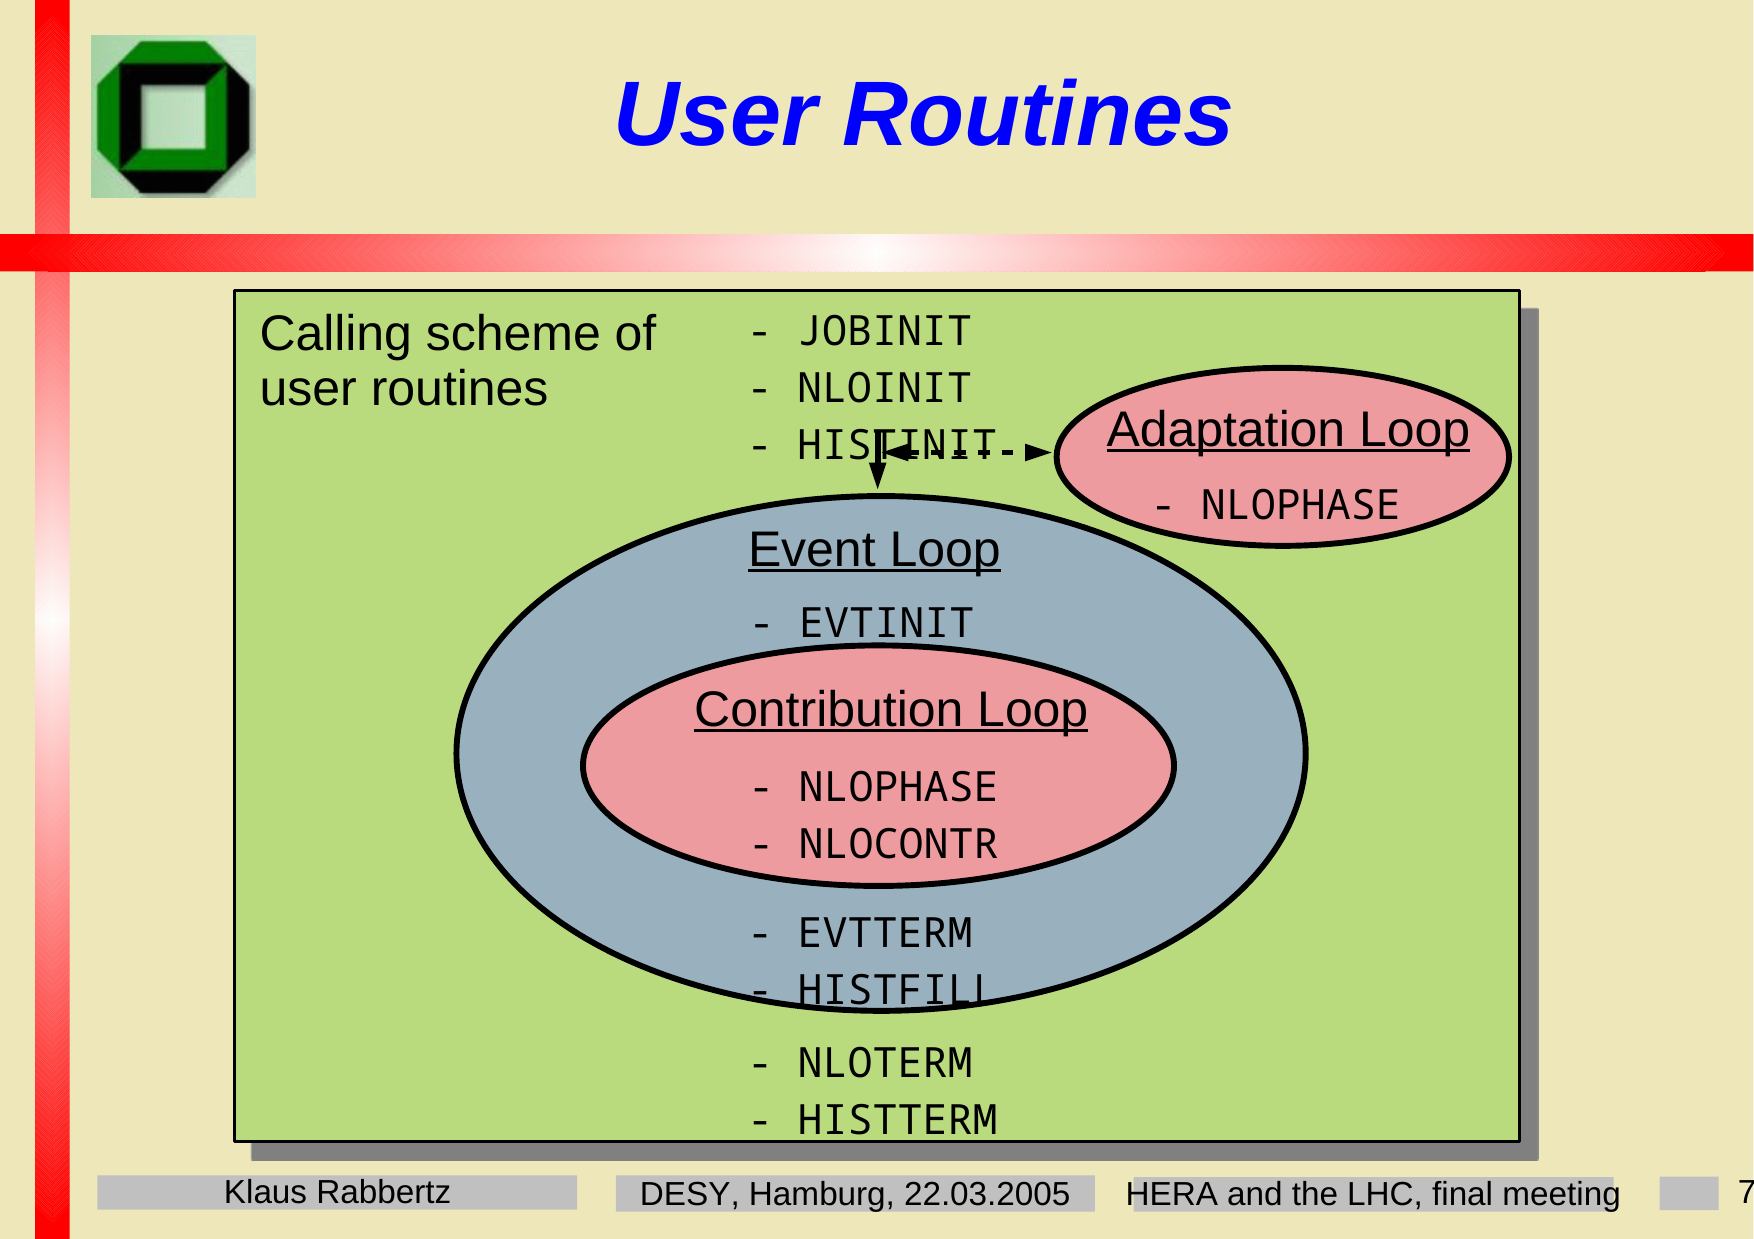

# User Routines
- JOBINIT
- NLOINIT
- HISTINIT
Calling scheme of
user routines
Adaptation Loop
- NLOPHASE
Event Loop
- EVTINIT
Contribution Loop
- NLOPHASE
- NLOCONTR
- EVTTERM
- HISTFILL
- NLOTERM
- HISTTERM